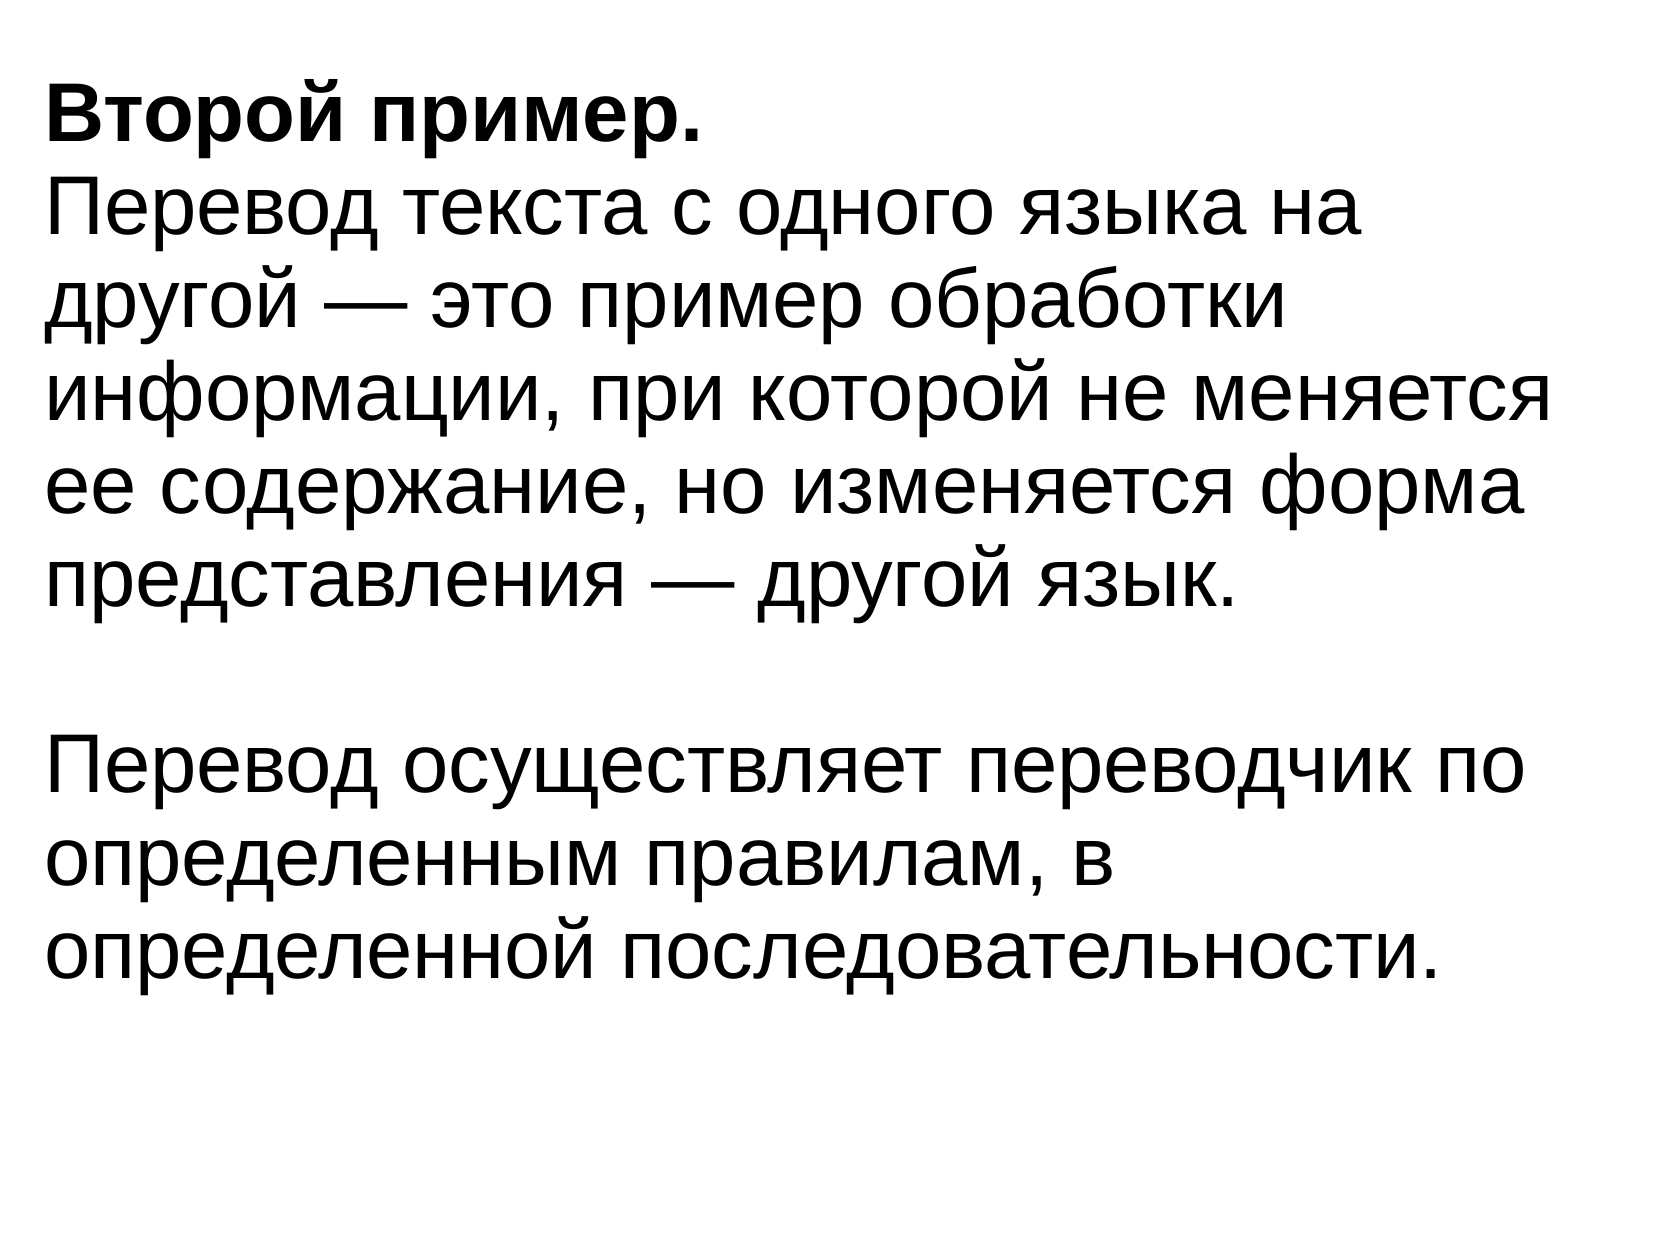

Второй пример.
Перевод текста с одного языка на другой — это пример обработки информации, при которой не меняется ее содержание, но изменяется форма представления — другой язык.
Перевод осуществляет переводчик по определенным правилам, в определенной последовательности.